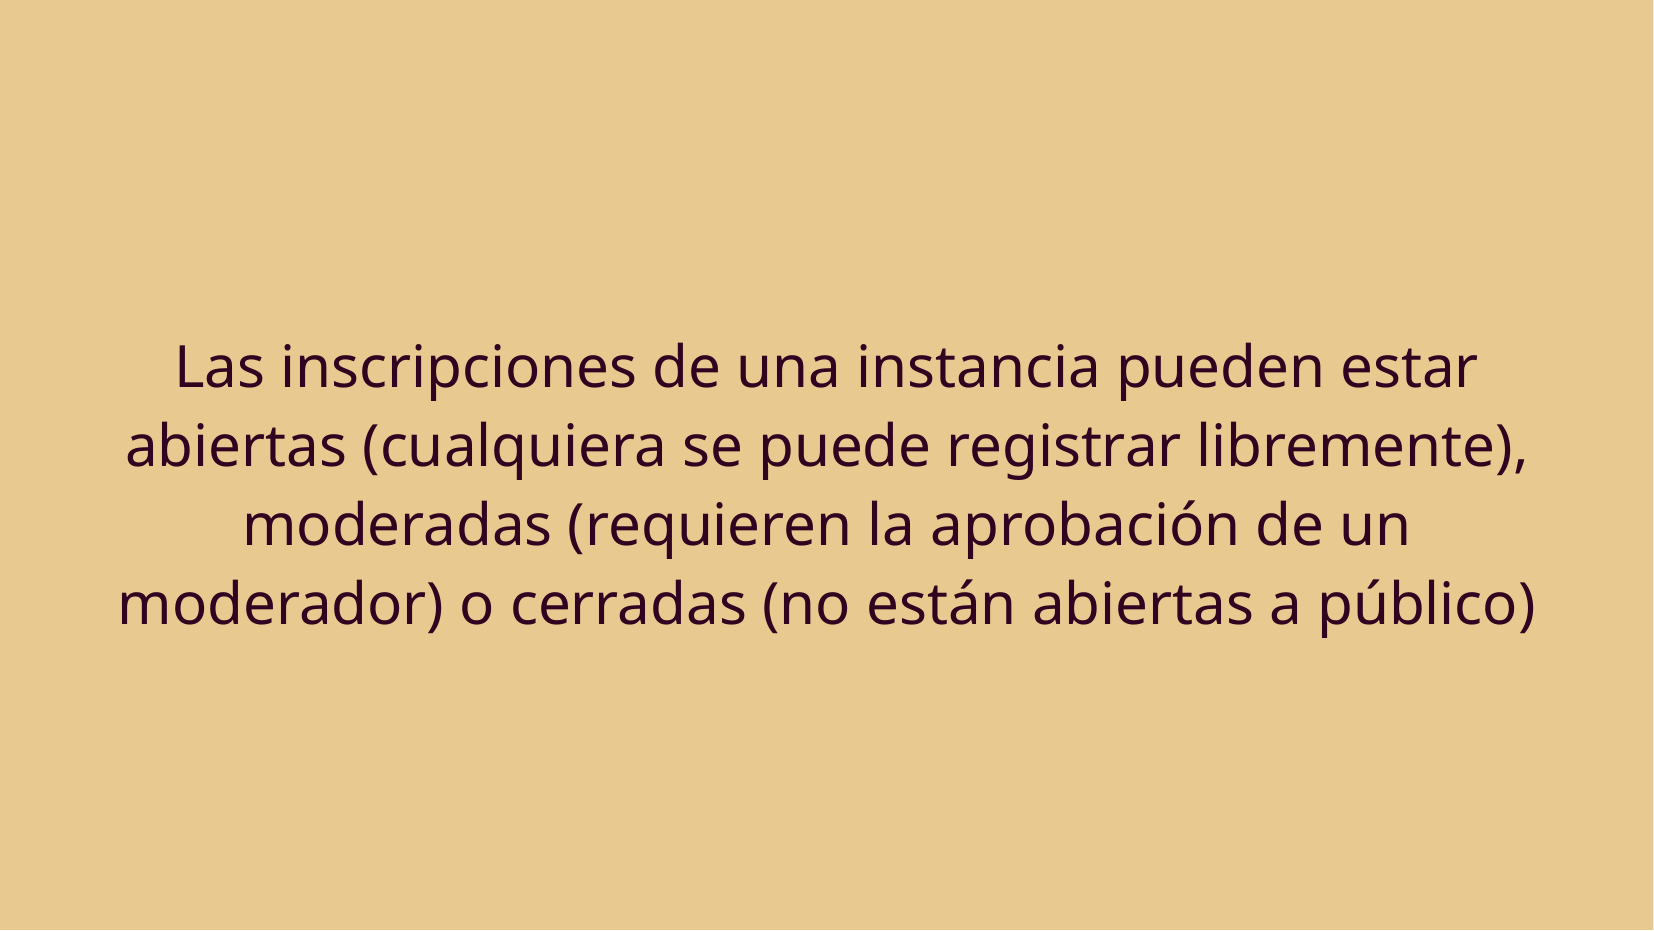

Las inscripciones de una instancia pueden estar abiertas (cualquiera se puede registrar libremente), moderadas (requieren la aprobación de un moderador) o cerradas (no están abiertas a público)